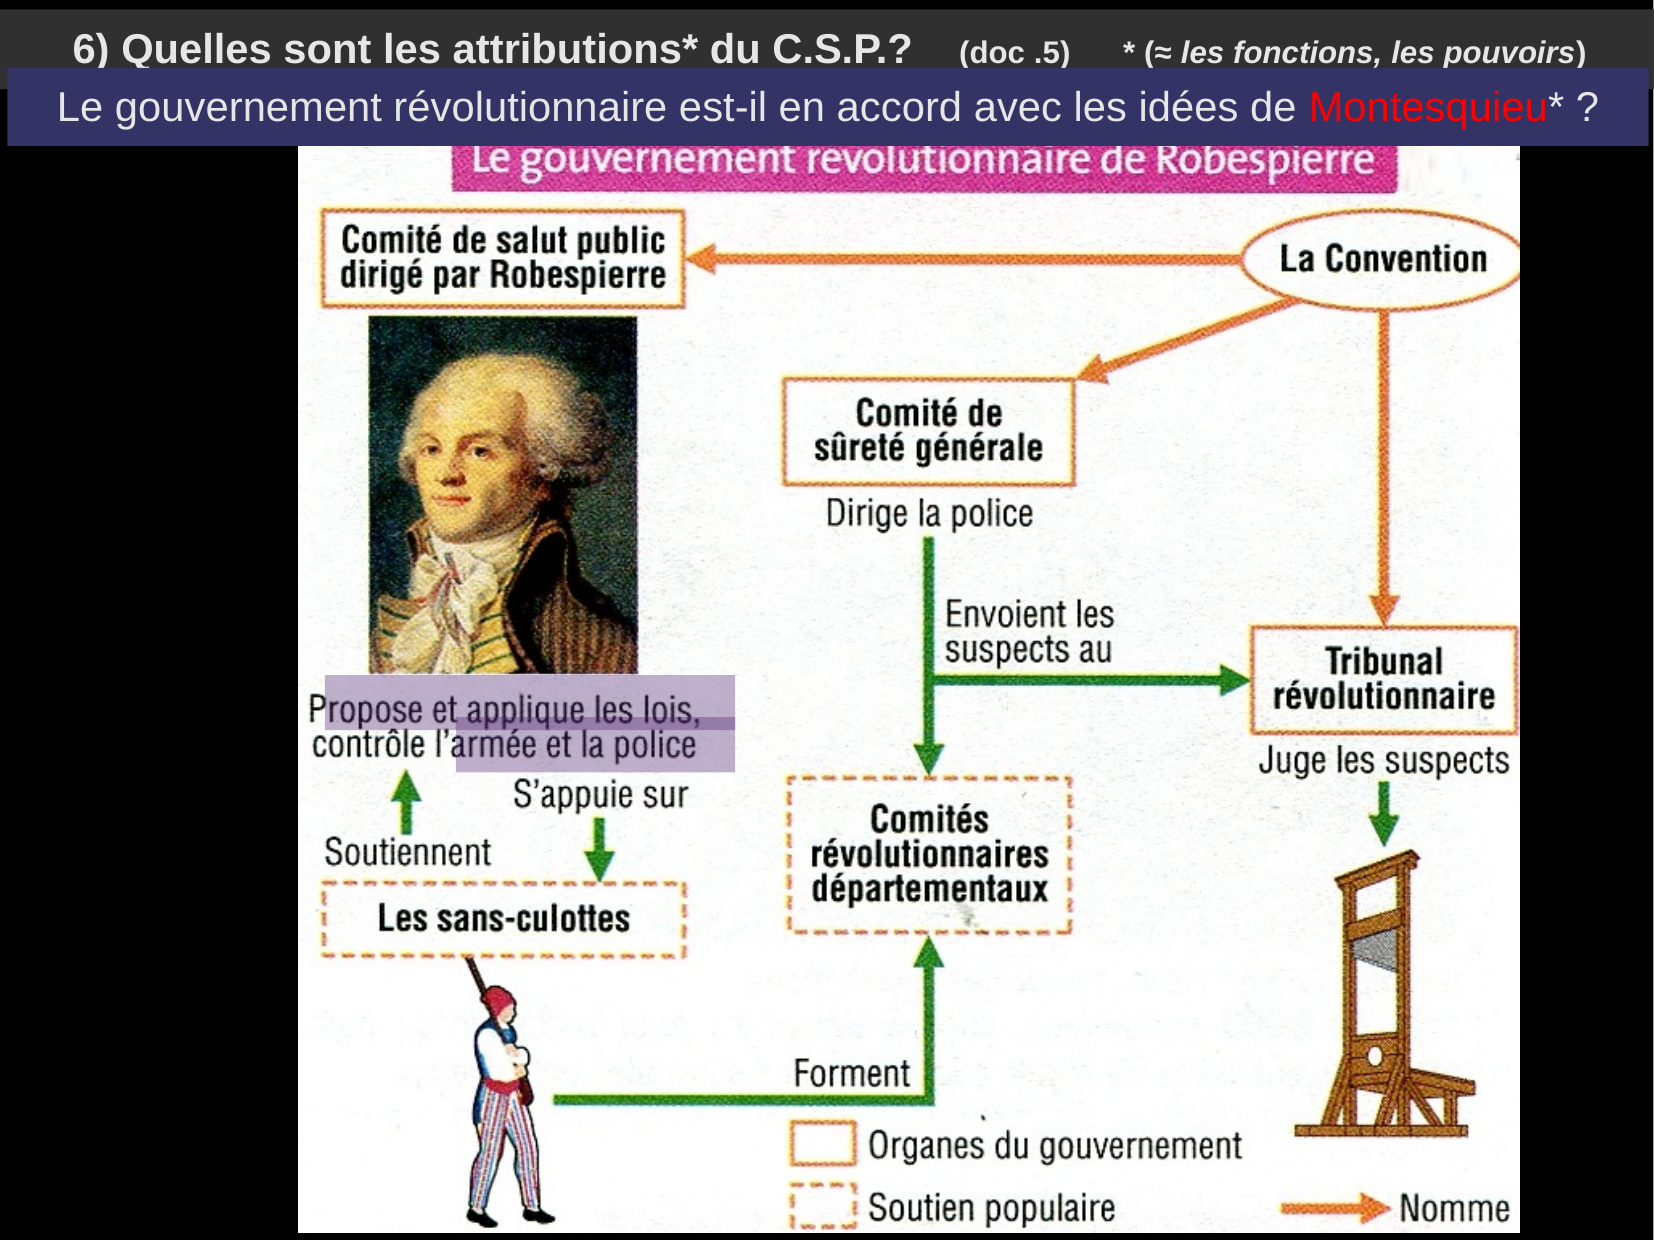

6) Quelles sont les attributions* du C.S.P.? (doc .5)	 * (≈ les fonctions, les pouvoirs)
Le gouvernement révolutionnaire est-il en accord avec les idées de Montesquieu* ?